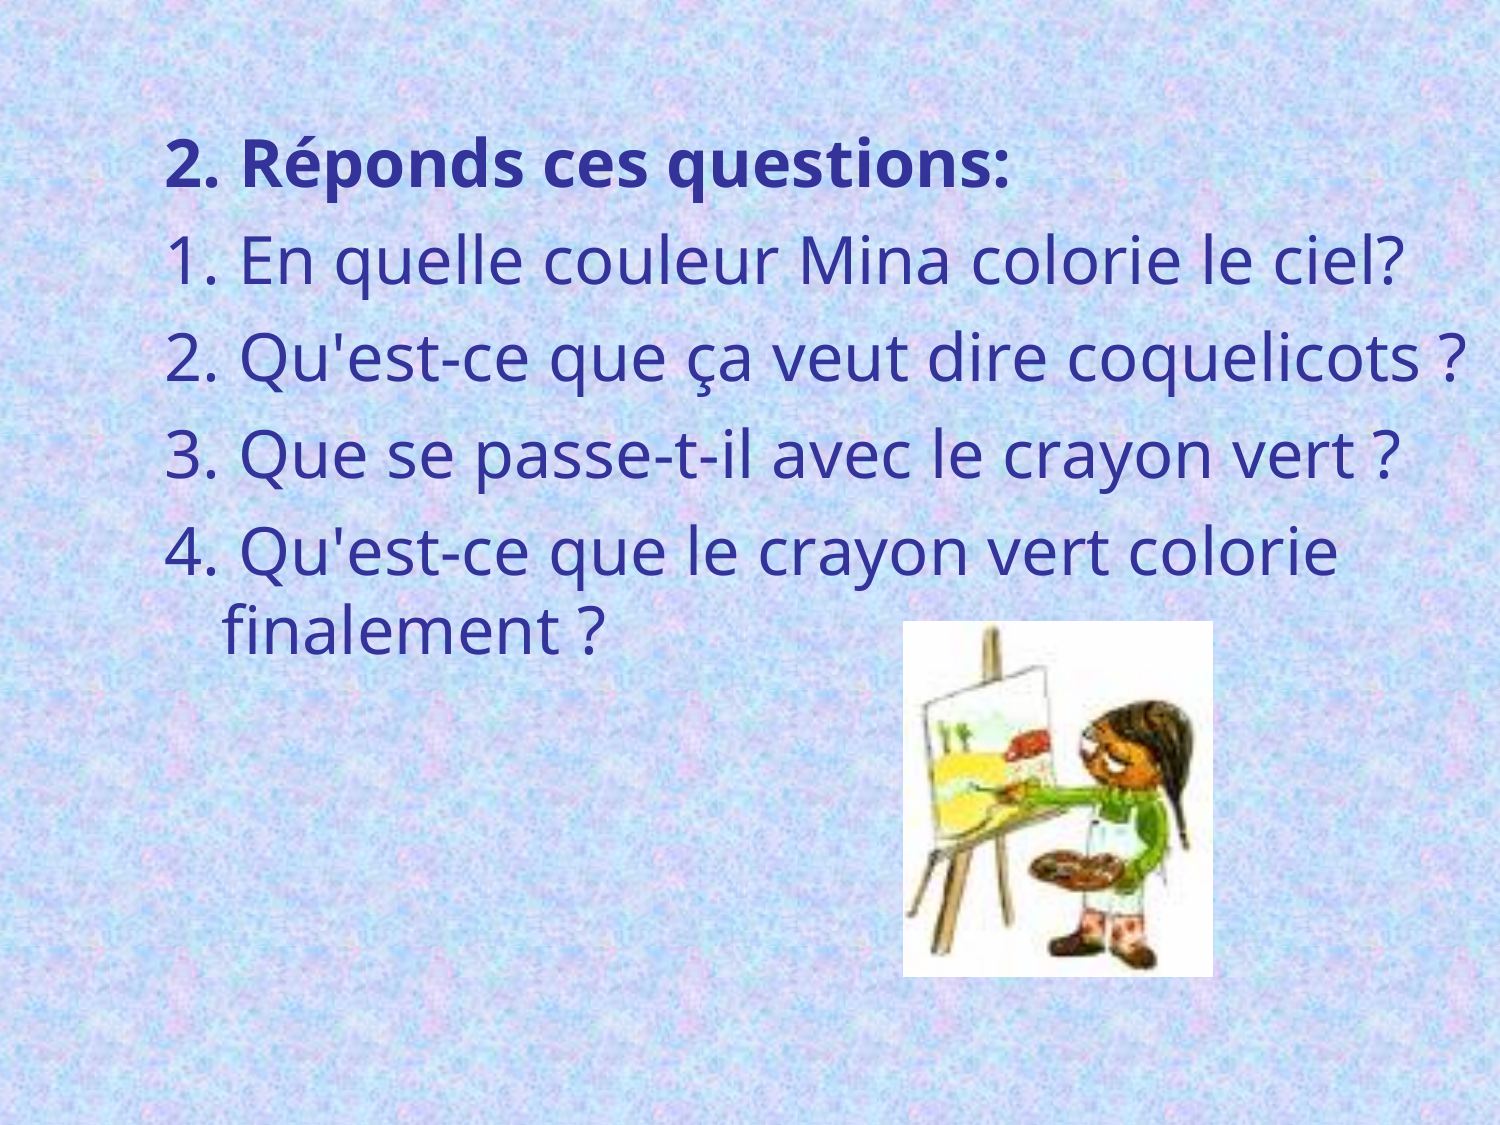

# 2. Réponds ces questions:
1. En quelle couleur Mina colorie le ciel?
2. Qu'est-ce que ça veut dire coquelicots ?
3. Que se passe-t-il avec le crayon vert ?
4. Qu'est-ce que le crayon vert colorie finalement ?